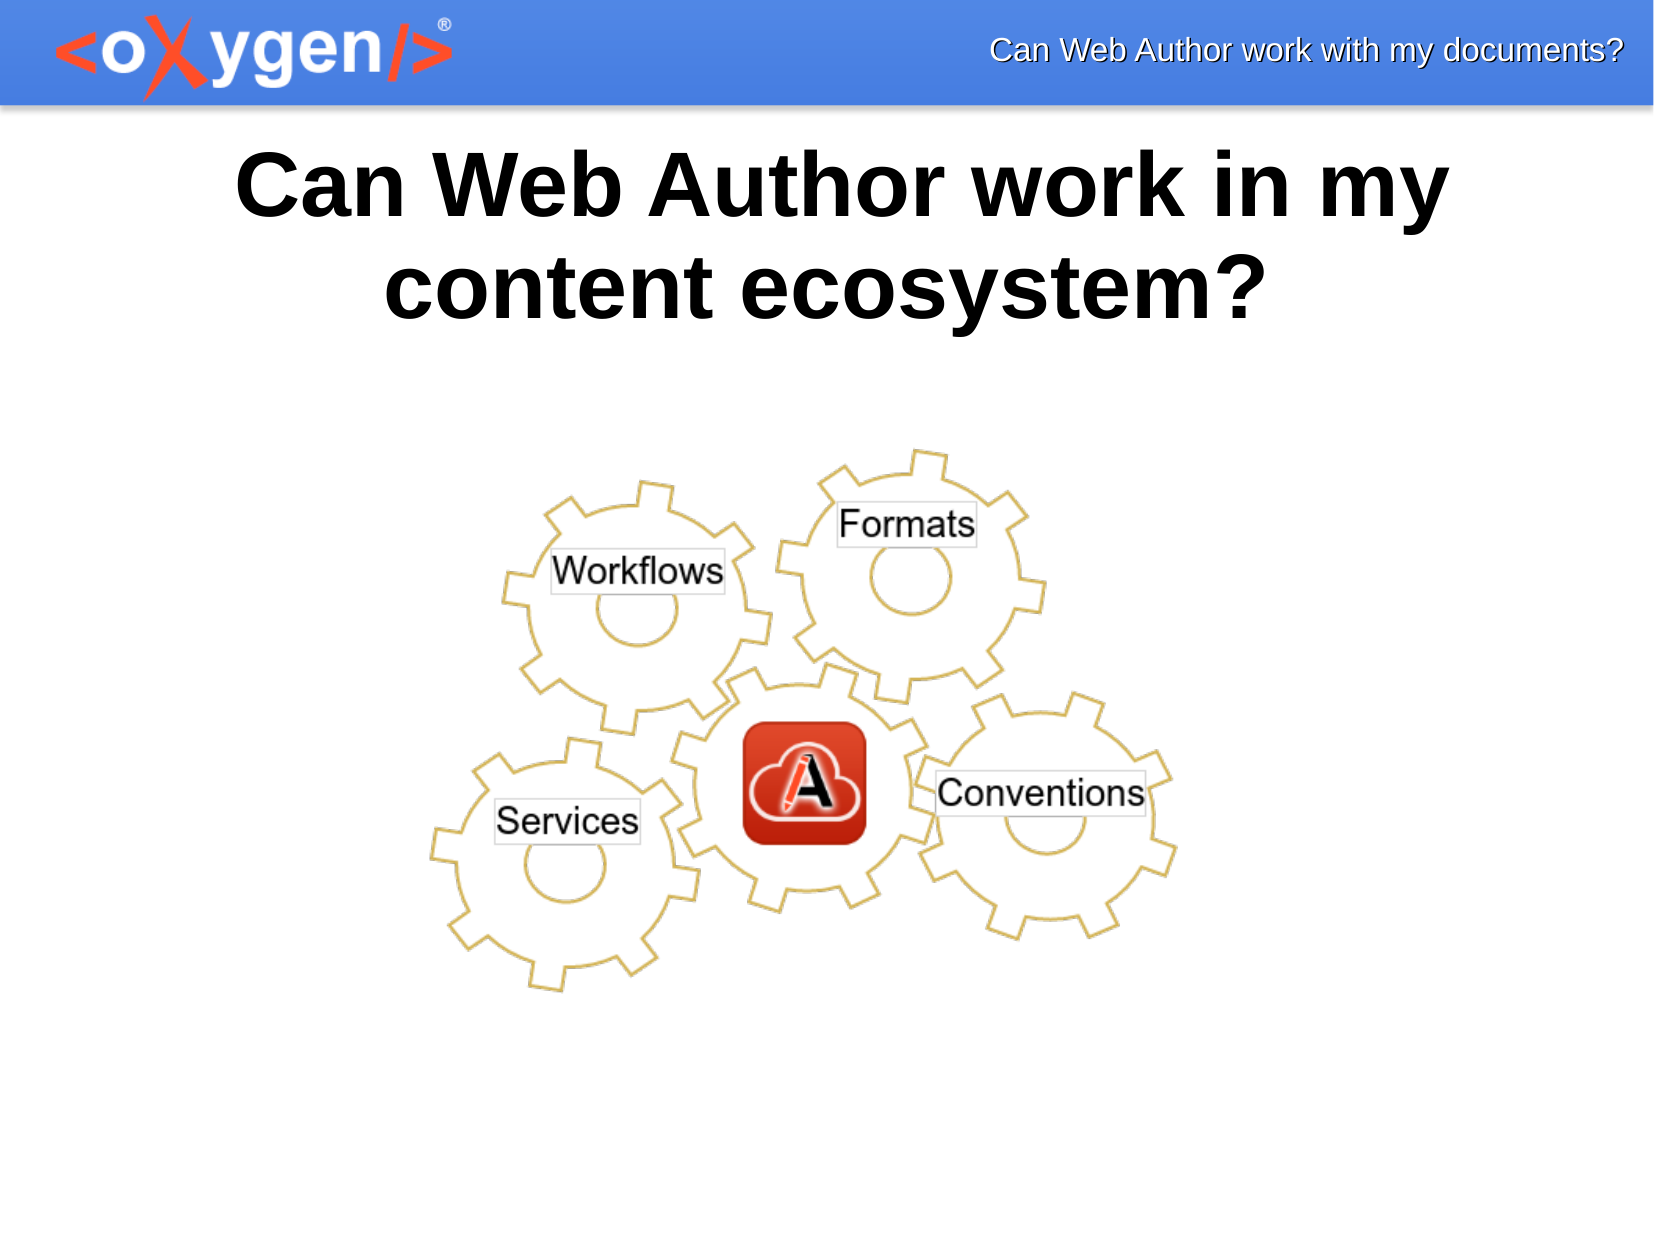

# Can Web Author work in my content ecosystem?